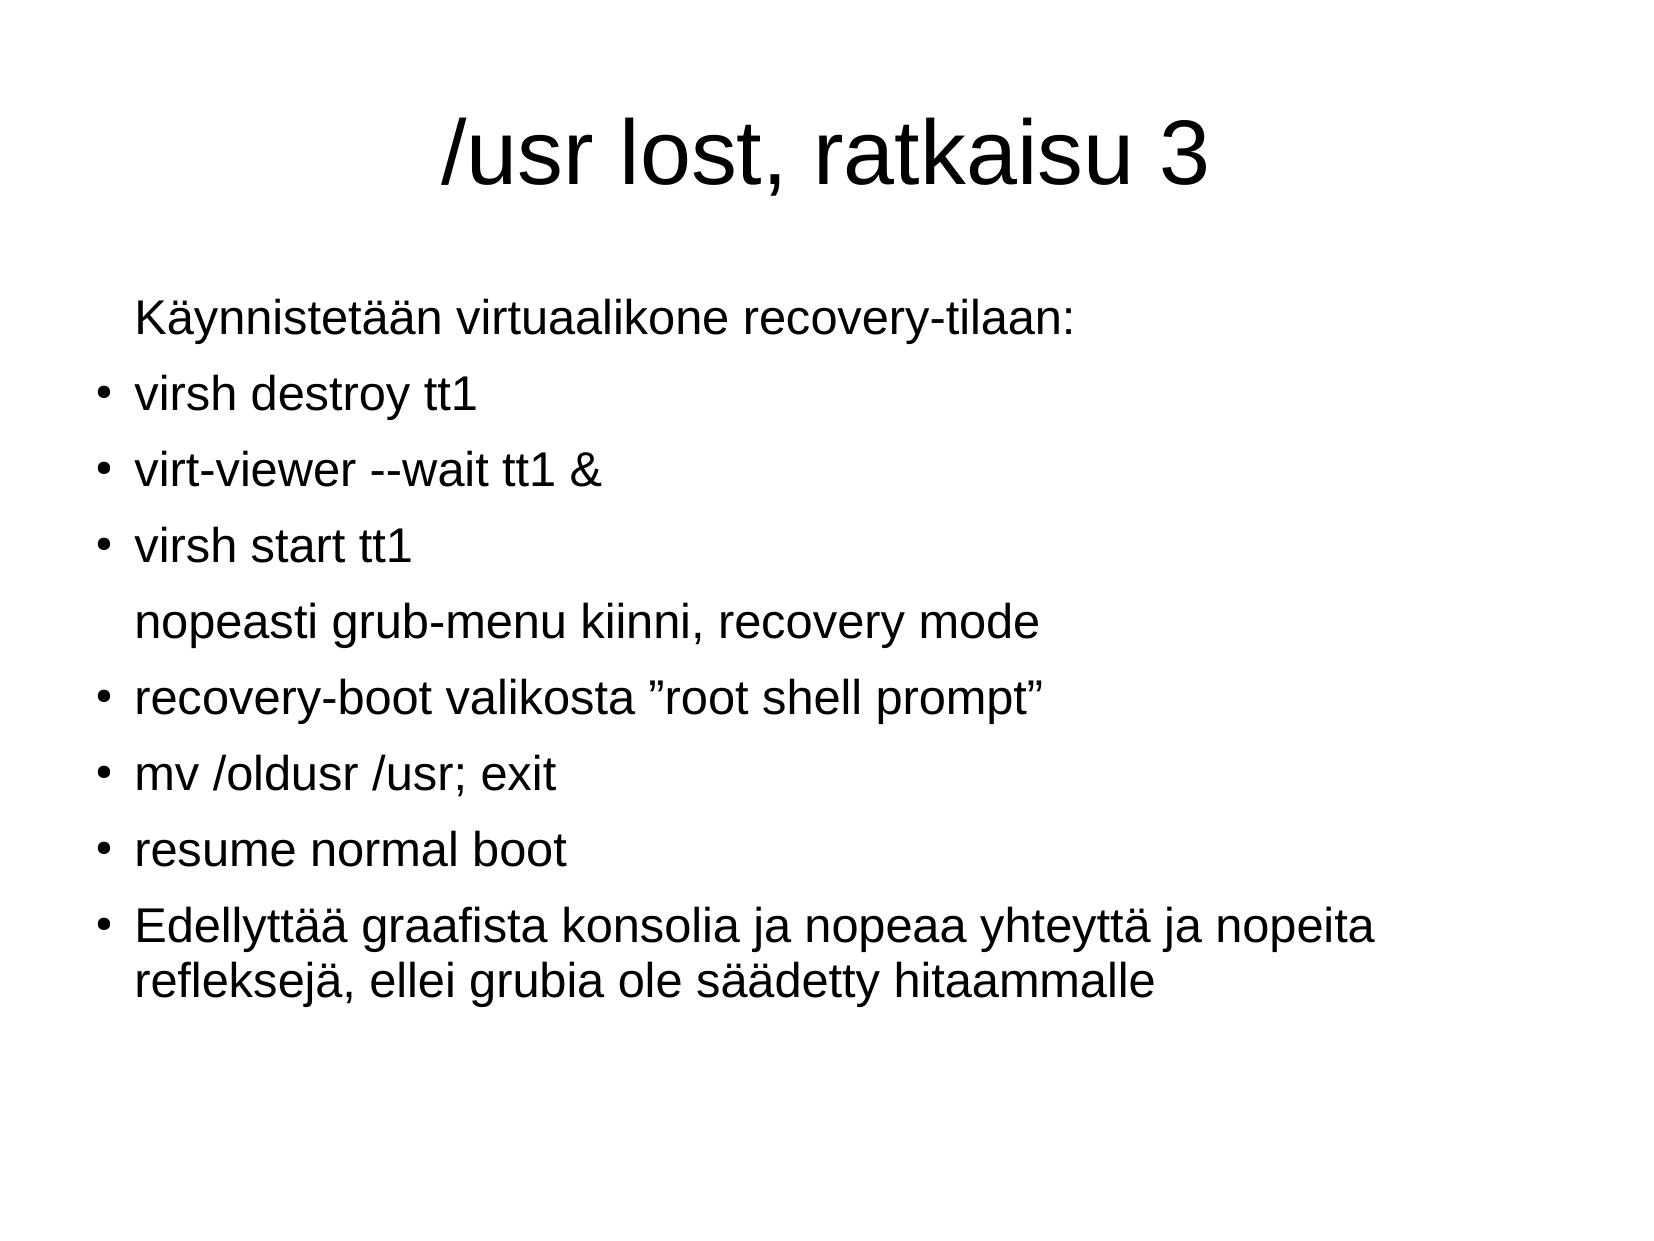

# /usr lost, ratkaisu 3
Käynnistetään virtuaalikone recovery-tilaan:
virsh destroy tt1
virt-viewer --wait tt1 &
virsh start tt1
nopeasti grub-menu kiinni, recovery mode
recovery-boot valikosta ”root shell prompt”
mv /oldusr /usr; exit
resume normal boot
Edellyttää graafista konsolia ja nopeaa yhteyttä ja nopeita refleksejä, ellei grubia ole säädetty hitaammalle